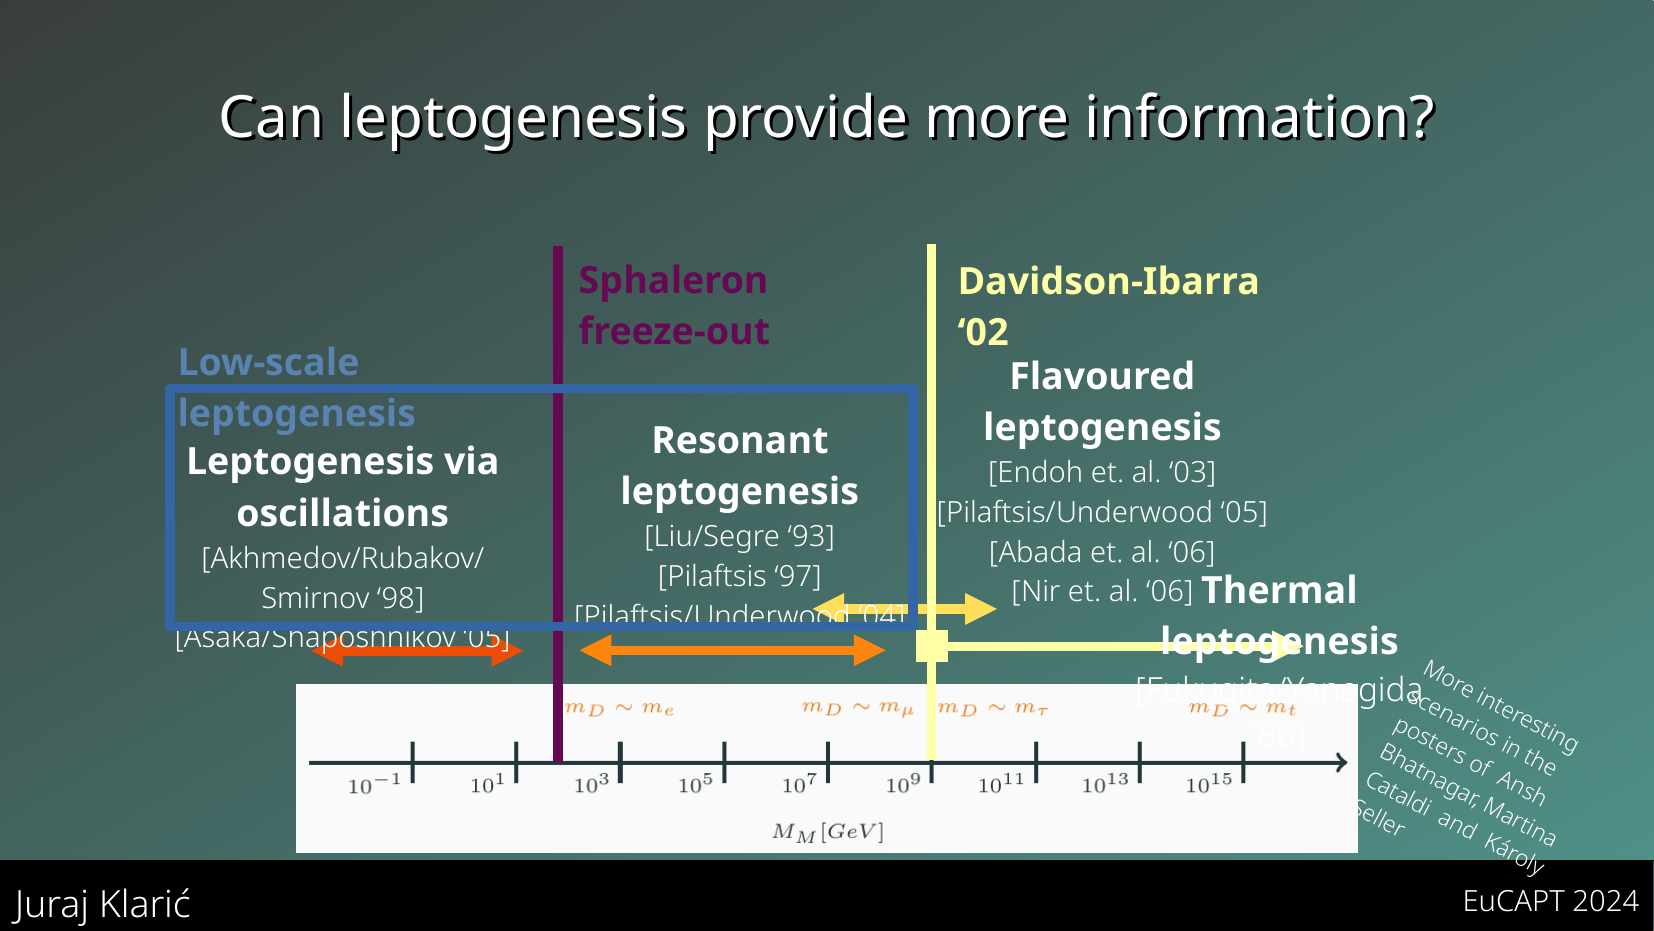

# Can leptogenesis provide more information?
Sphaleron
freeze-out
Davidson-Ibarra ‘02
Low-scale leptogenesis
Flavoured leptogenesis
[Endoh et. al. ‘03]
[Pilaftsis/Underwood ‘05]
[Abada et. al. ‘06]
[Nir et. al. ‘06]
Resonant leptogenesis
[Liu/Segre ‘93]
[Pilaftsis ‘97]
[Pilaftsis/Underwood ‘04]
Leptogenesis via
oscillations
[Akhmedov/Rubakov/Smirnov ‘98]
[Asaka/Shaposhnikov ‘05]
Thermal leptogenesis
[Fukugita/Yanagida ‘86]
More interesting scenarios in the posters of Ansh Bhatnagar, Martina Cataldi and Károly Seller
Juraj Klarić
EuCAPT 2024